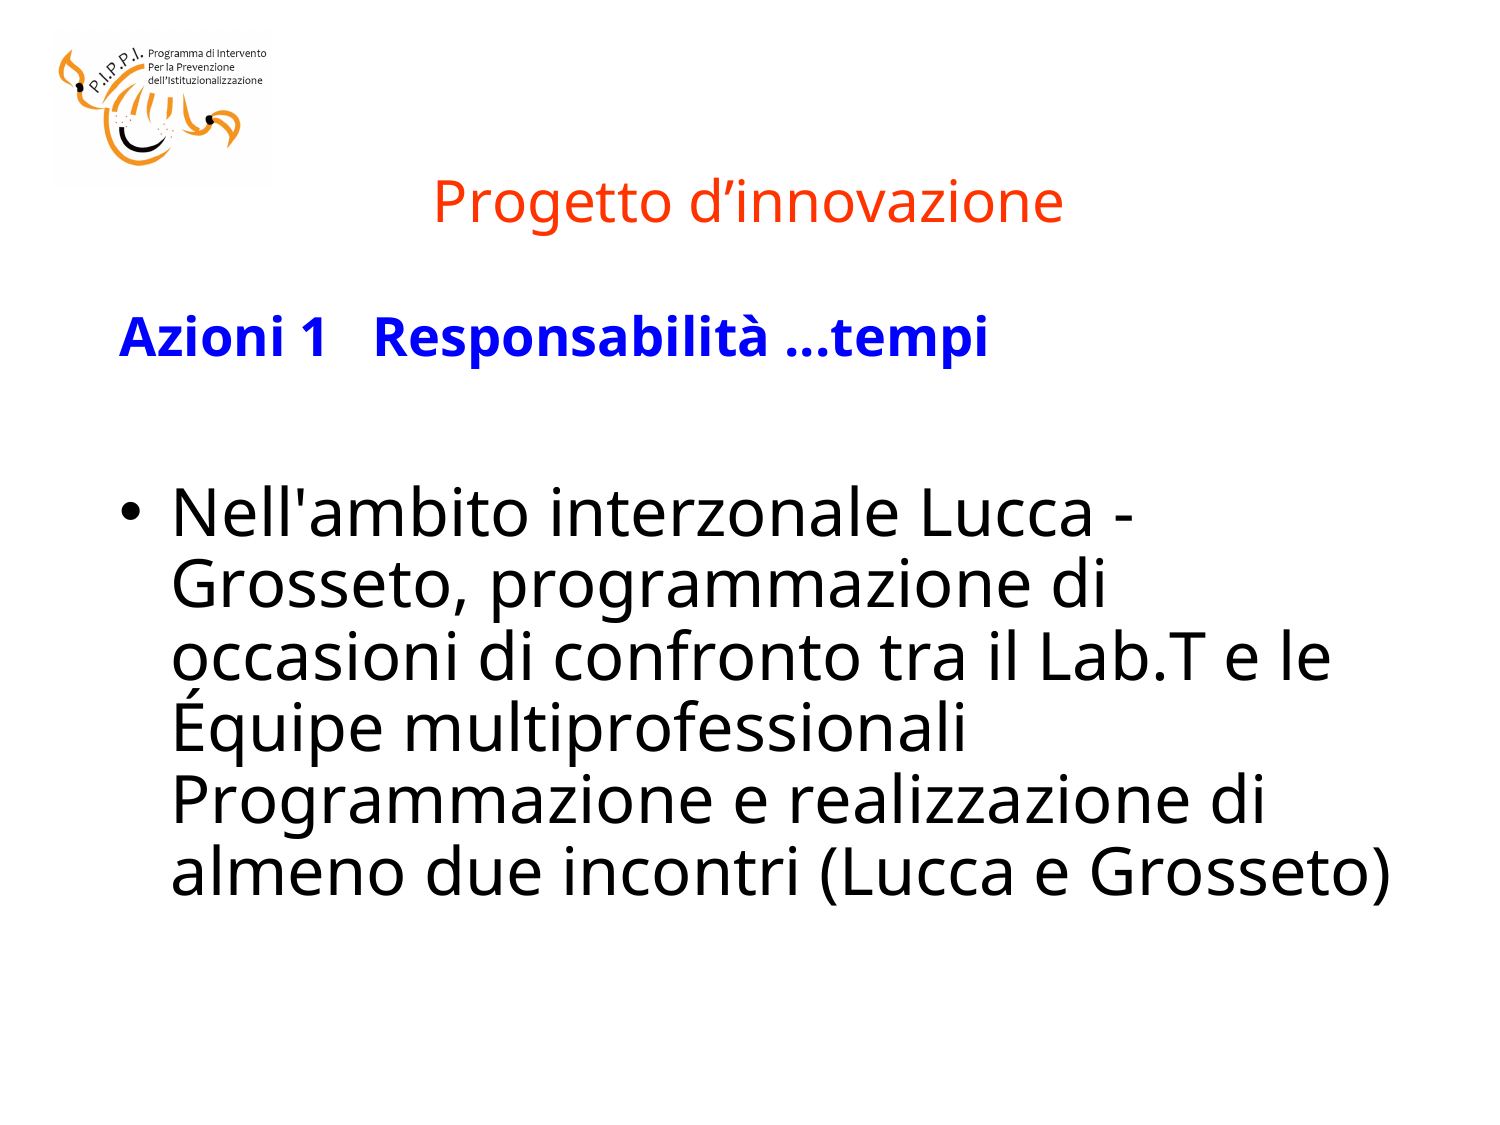

# Progetto d’innovazione
Azioni 1 Responsabilità ...tempi
Nell'ambito interzonale Lucca - Grosseto, programmazione di occasioni di confronto tra il Lab.T e le Équipe multiprofessionali Programmazione e realizzazione di almeno due incontri (Lucca e Grosseto)